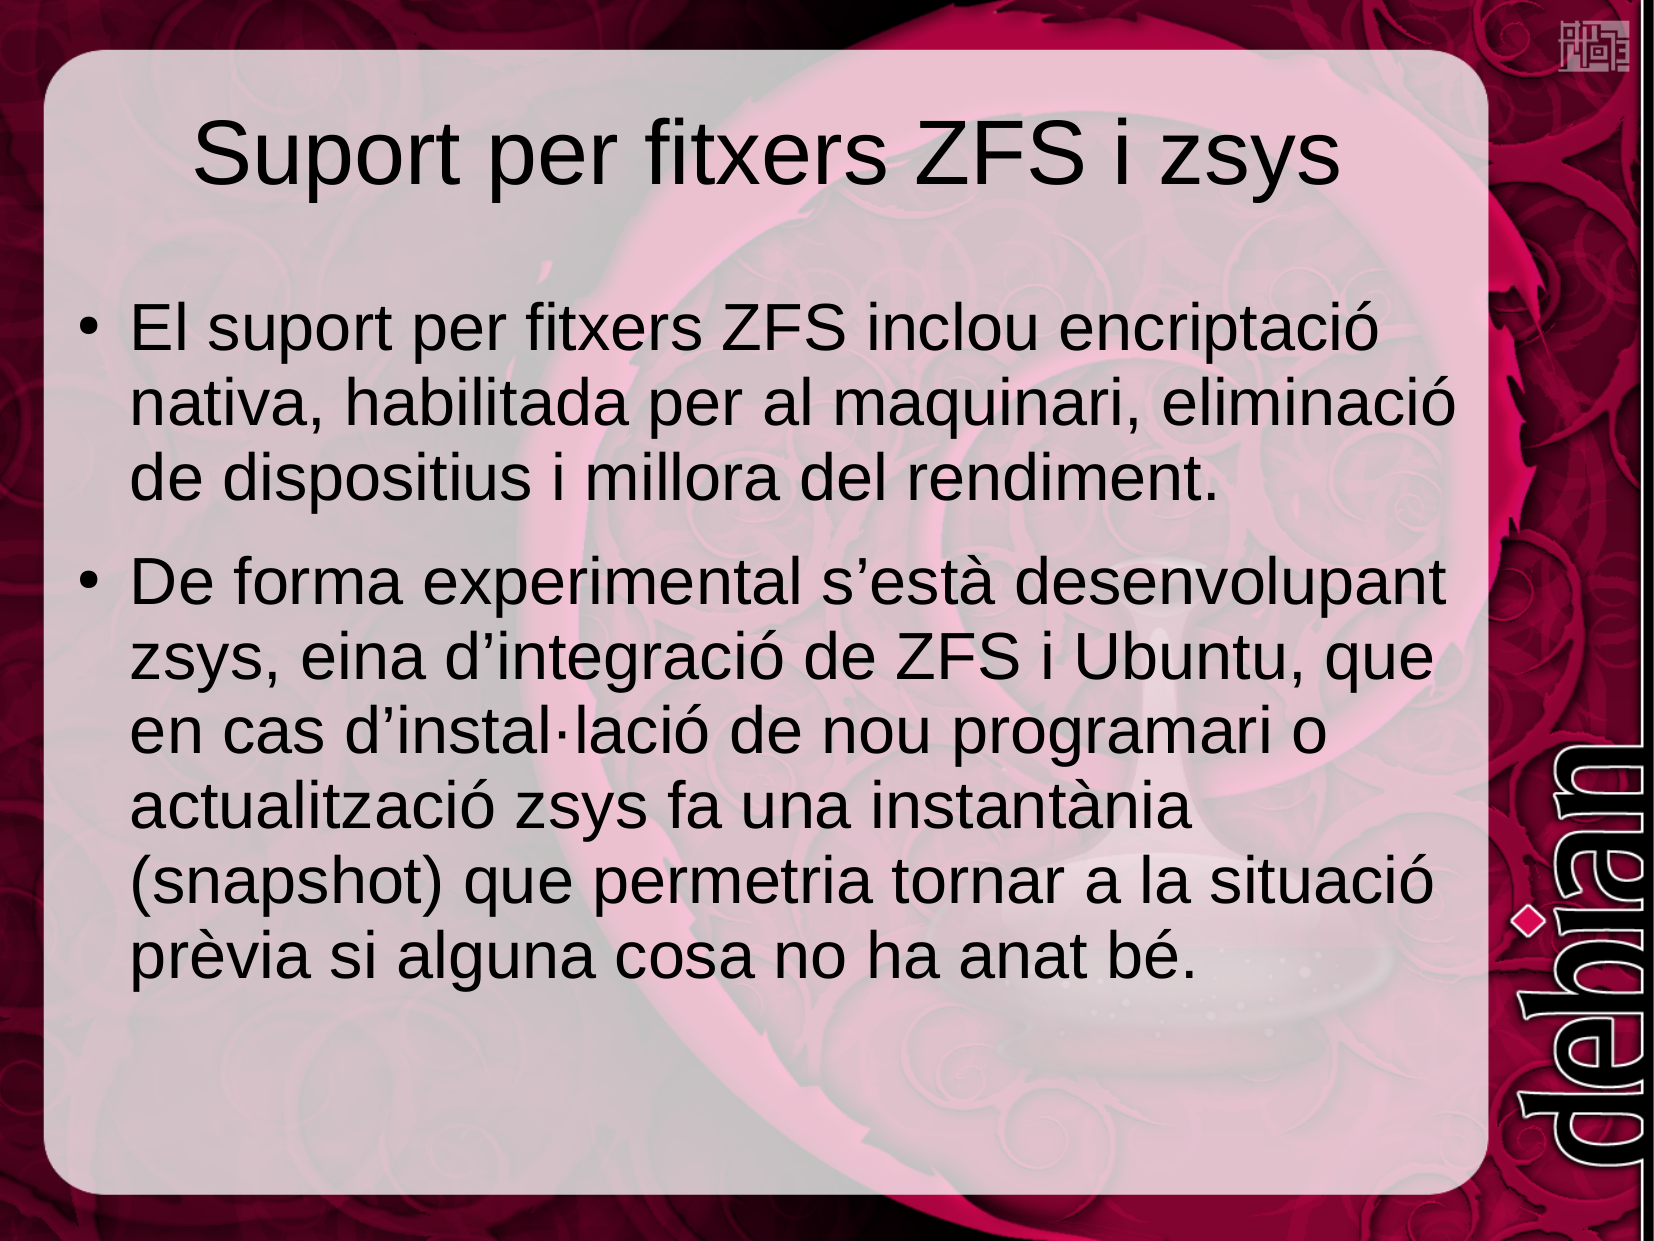

# Suport per fitxers ZFS i zsys
El suport per fitxers ZFS inclou encriptació nativa, habilitada per al maquinari, eliminació de dispositius i millora del rendiment.
De forma experimental s’està desenvolupant zsys, eina d’integració de ZFS i Ubuntu, que en cas d’instal·lació de nou programari o actualització zsys fa una instantània (snapshot) que permetria tornar a la situació prèvia si alguna cosa no ha anat bé.